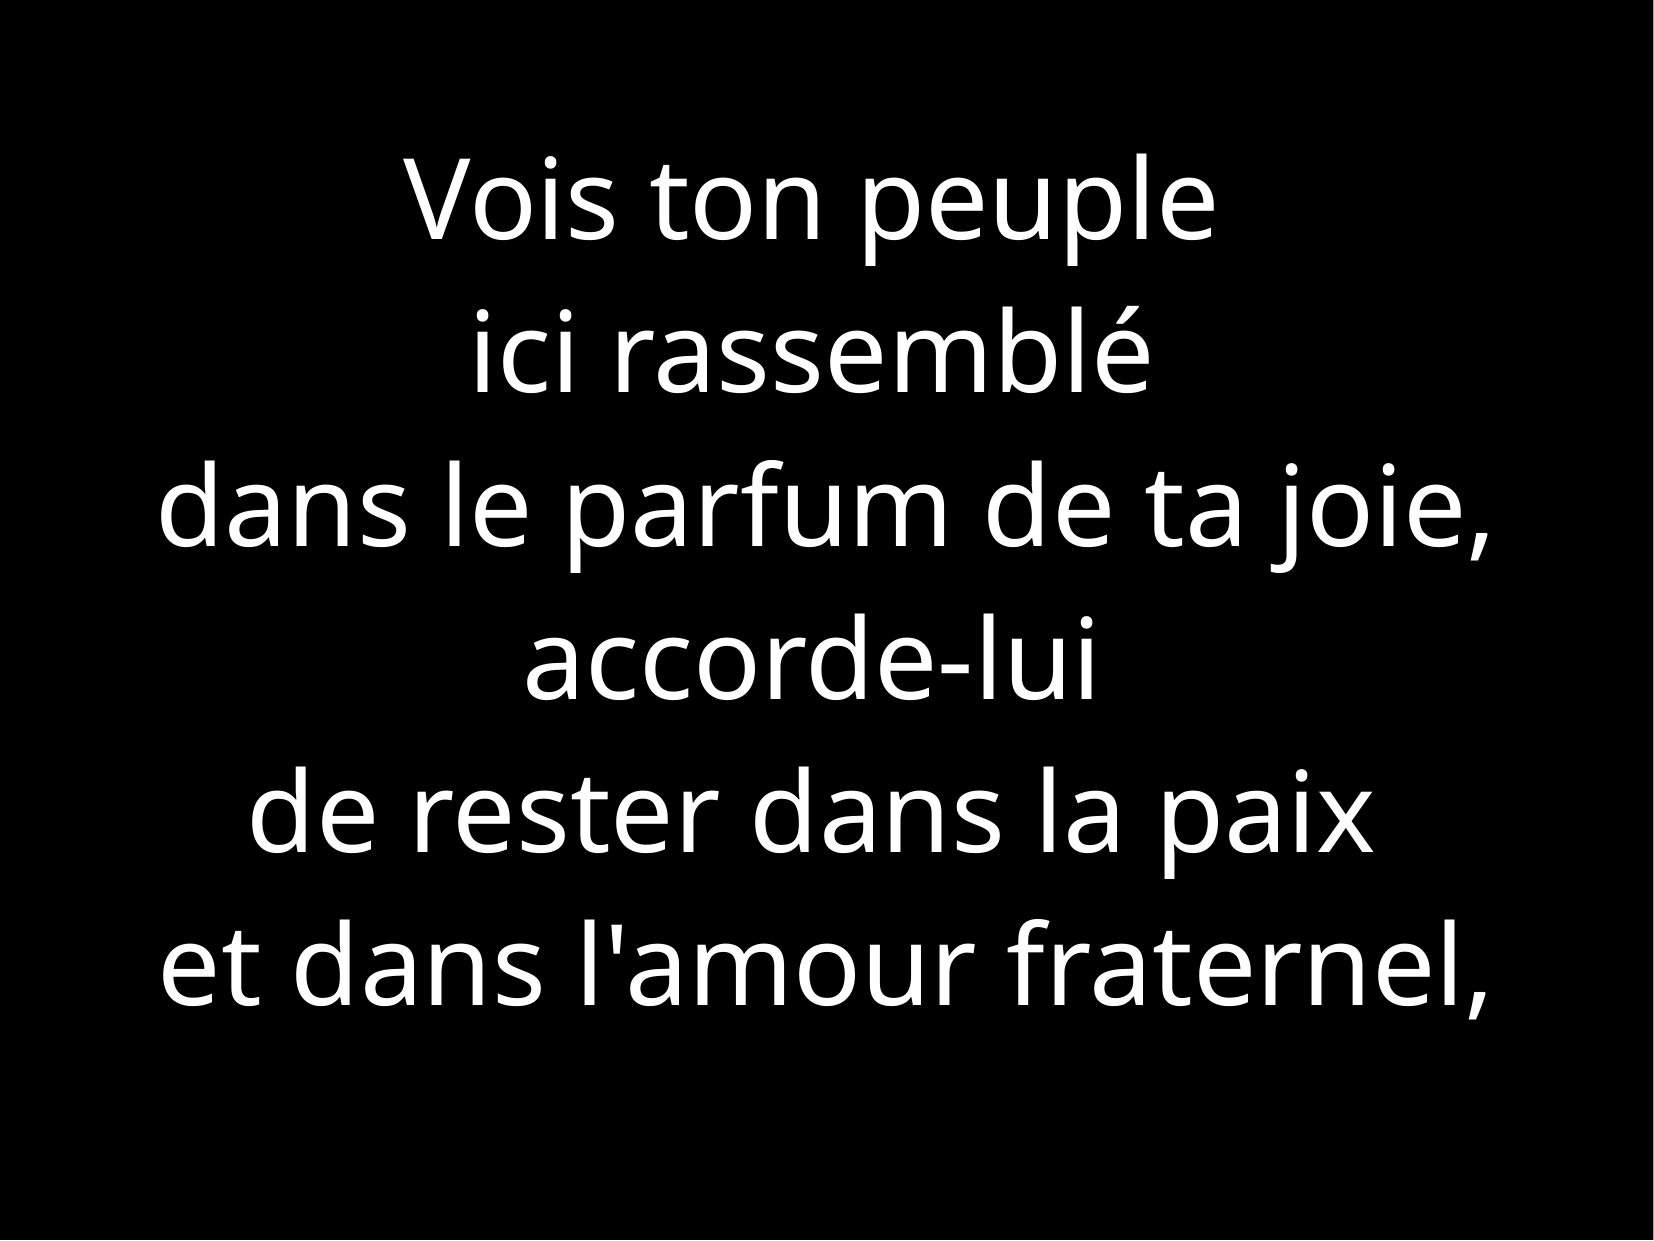

# Vois ton peuple
ici rassemblé
dans le parfum de ta joie, accorde-lui
de rester dans la paix
et dans l'amour fraternel,